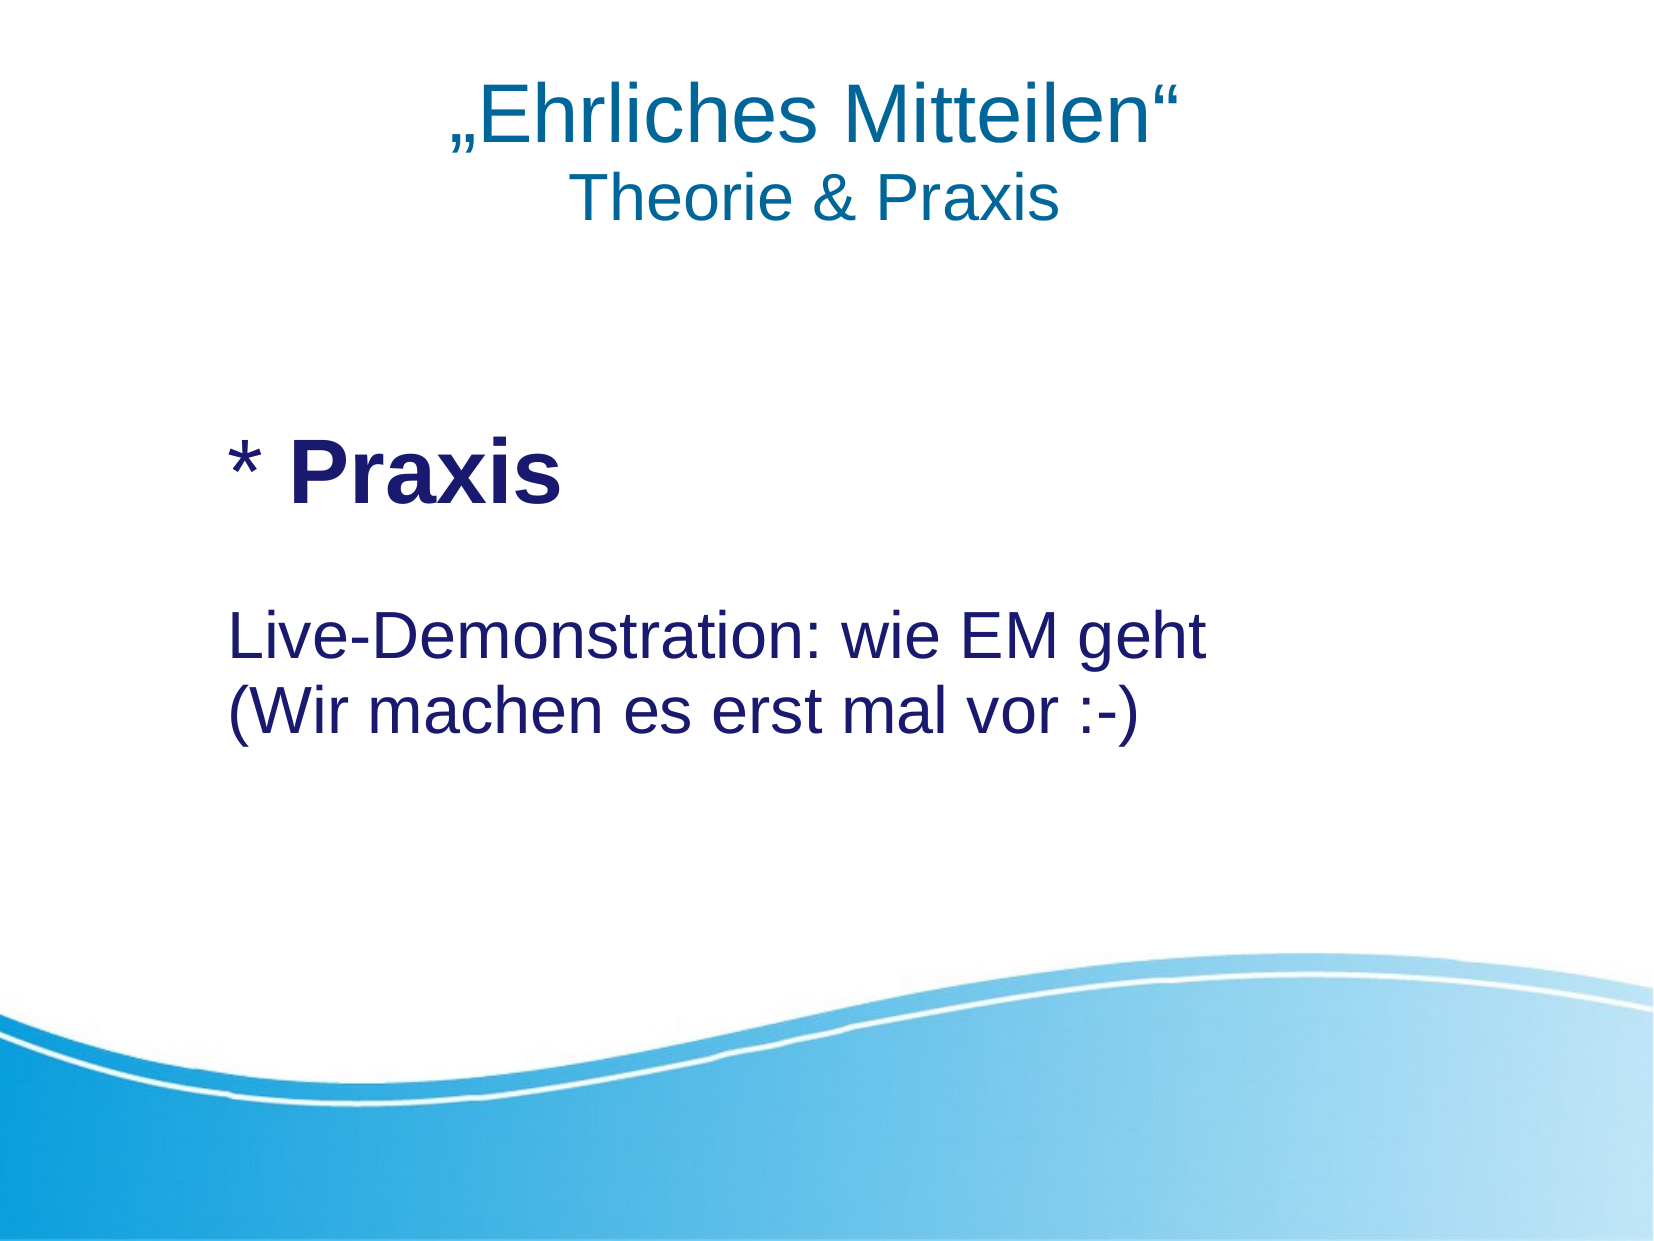

# „Ehrliches Mitteilen“ Theorie & Praxis
* Praxis
Live-Demonstration: wie EM geht
(Wir machen es erst mal vor :-)